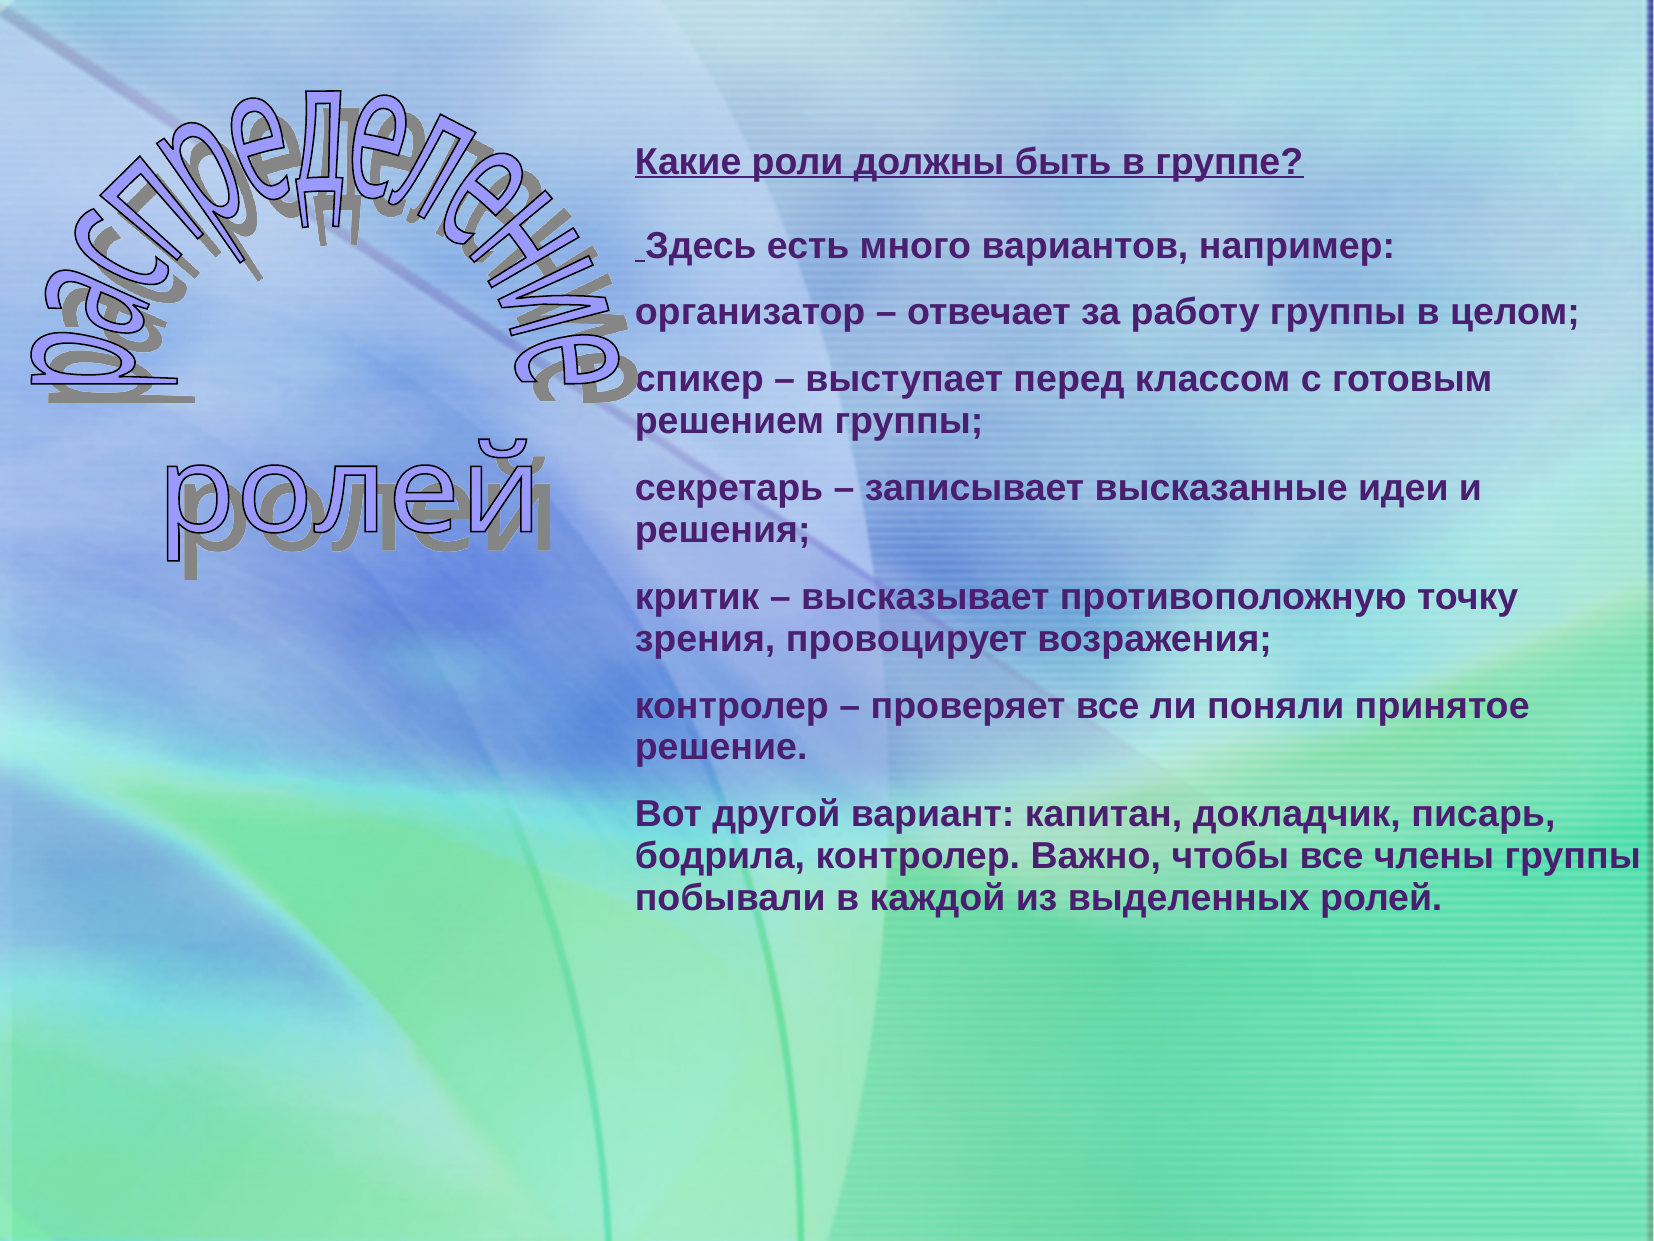

распределение
Какие роли должны быть в группе?
 Здесь есть много вариантов, например:
организатор – отвечает за работу группы в целом;
спикер – выступает перед классом с готовым решением группы;
секретарь – записывает высказанные идеи и решения;
критик – высказывает противоположную точку зрения, провоцирует возражения;
контролер – проверяет все ли поняли принятое решение.
Вот другой вариант: капитан, докладчик, писарь, бодрила, контролер. Важно, чтобы все члены группы побывали в каждой из выделенных ролей.
ролей